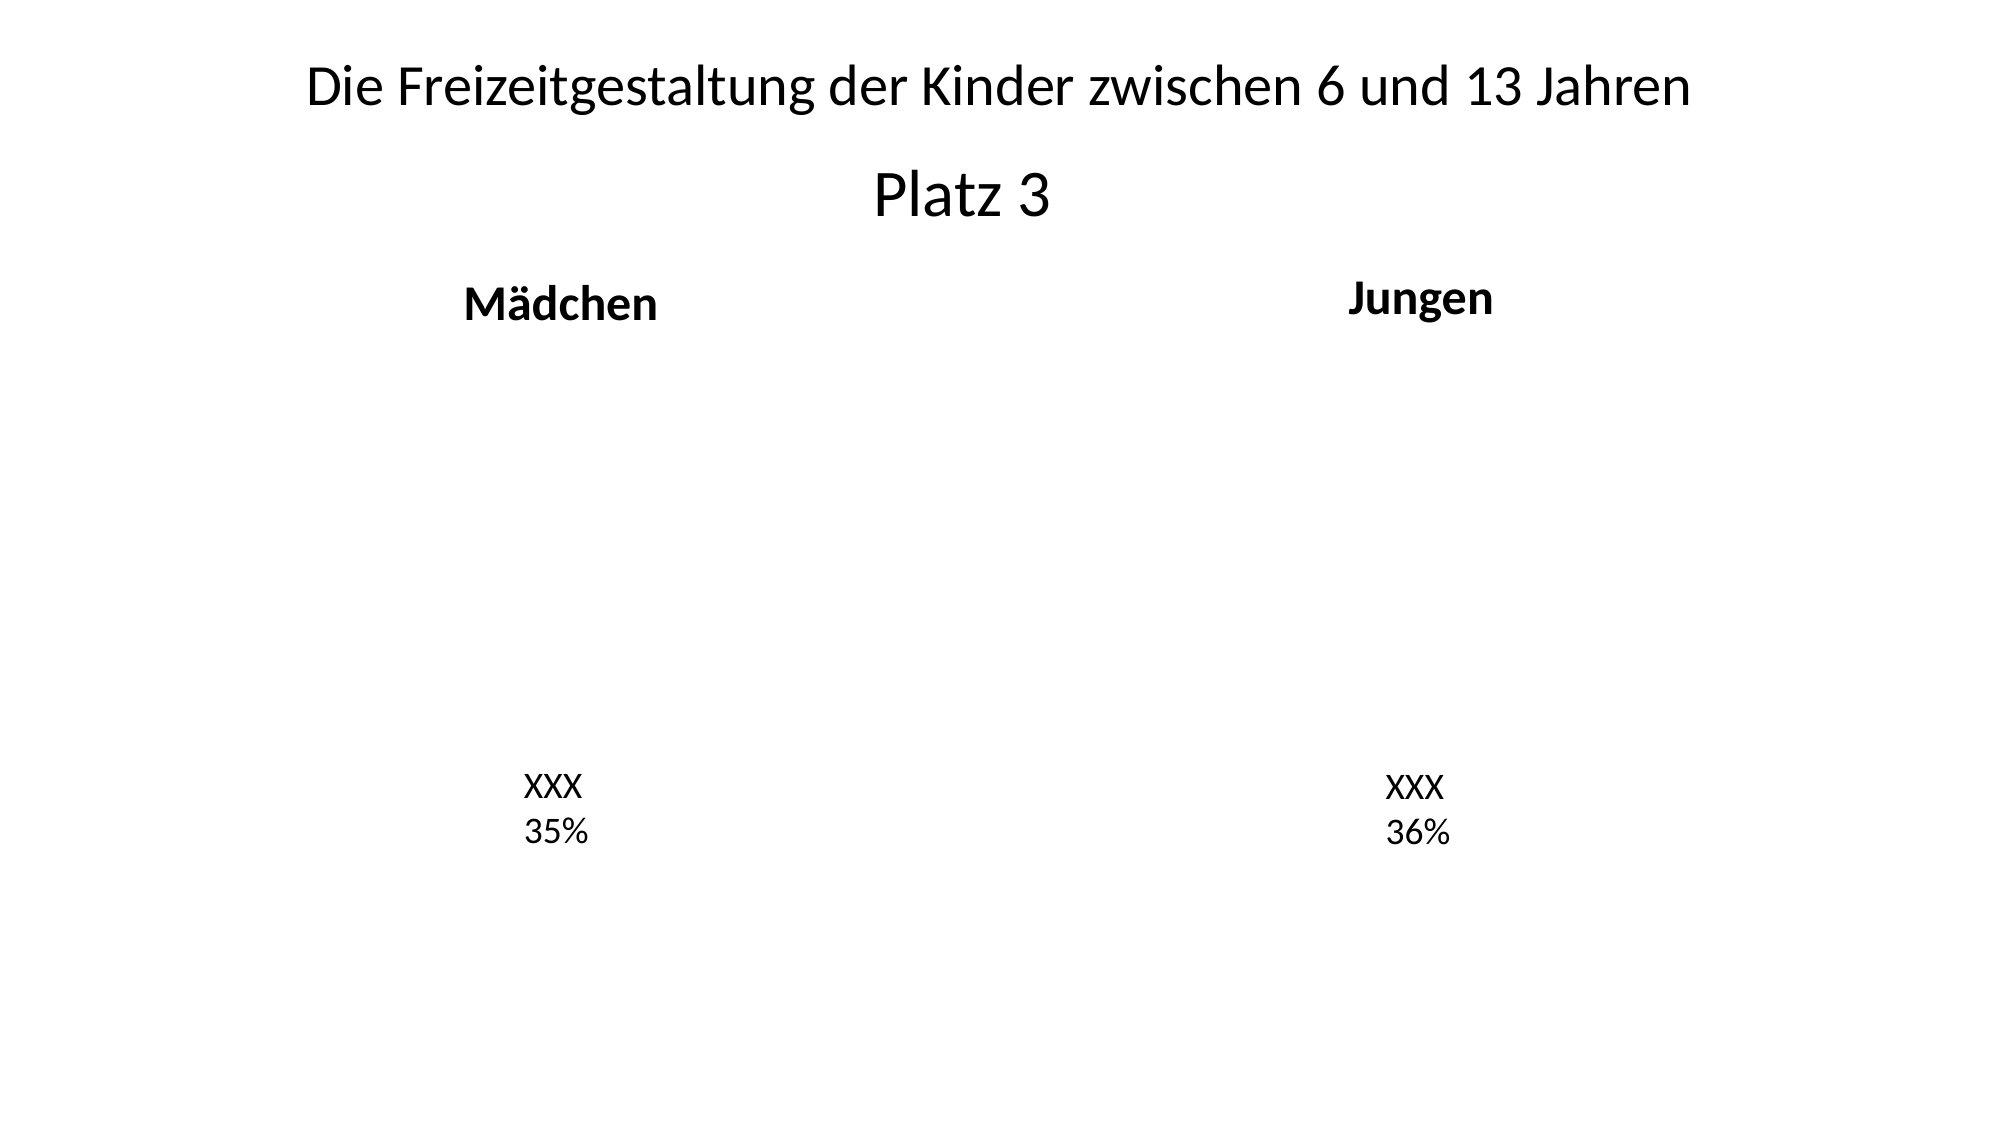

Die Freizeitgestaltung der Kinder zwischen 6 und 13 Jahren
Platz 3
Jungen
Mädchen
XXX
35%
XXX
36%